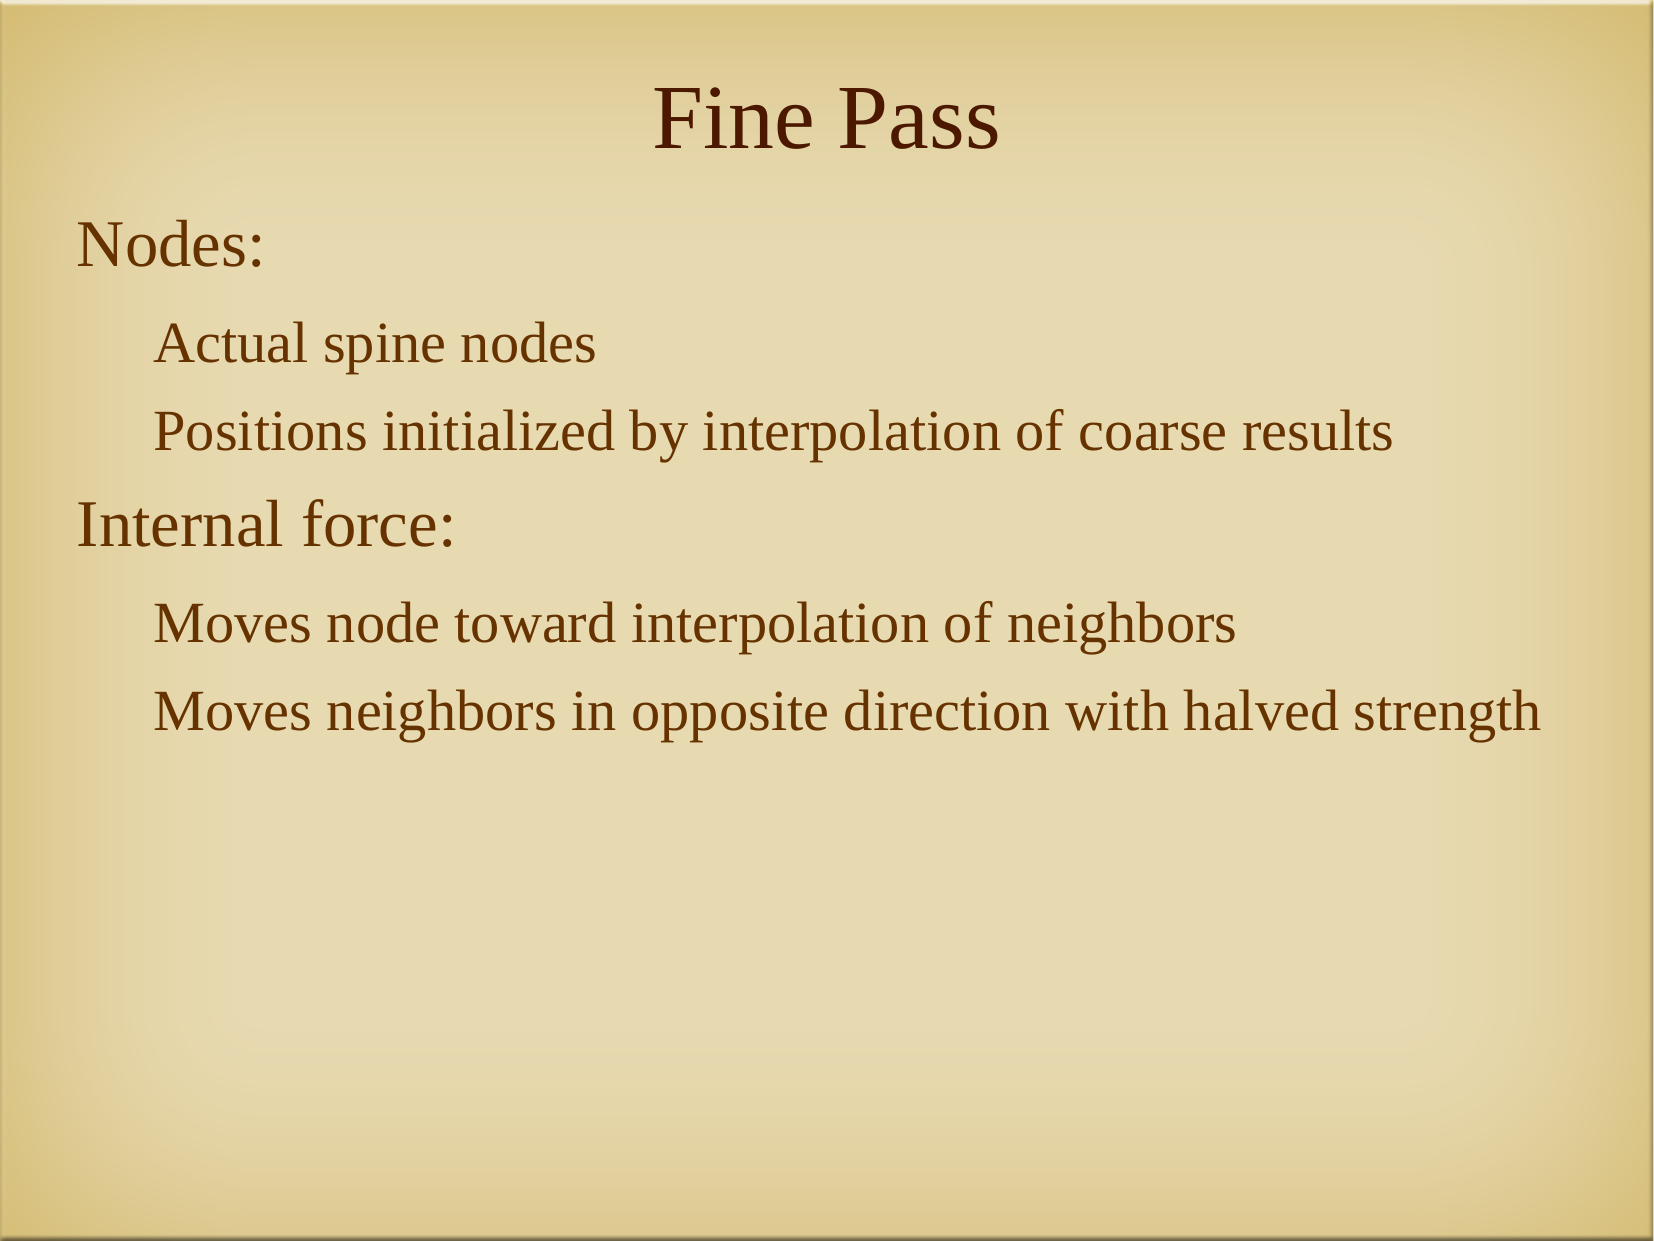

# Fine Pass
Nodes:
Actual spine nodes
Positions initialized by interpolation of coarse results
Internal force:
Moves node toward interpolation of neighbors
Moves neighbors in opposite direction with halved strength